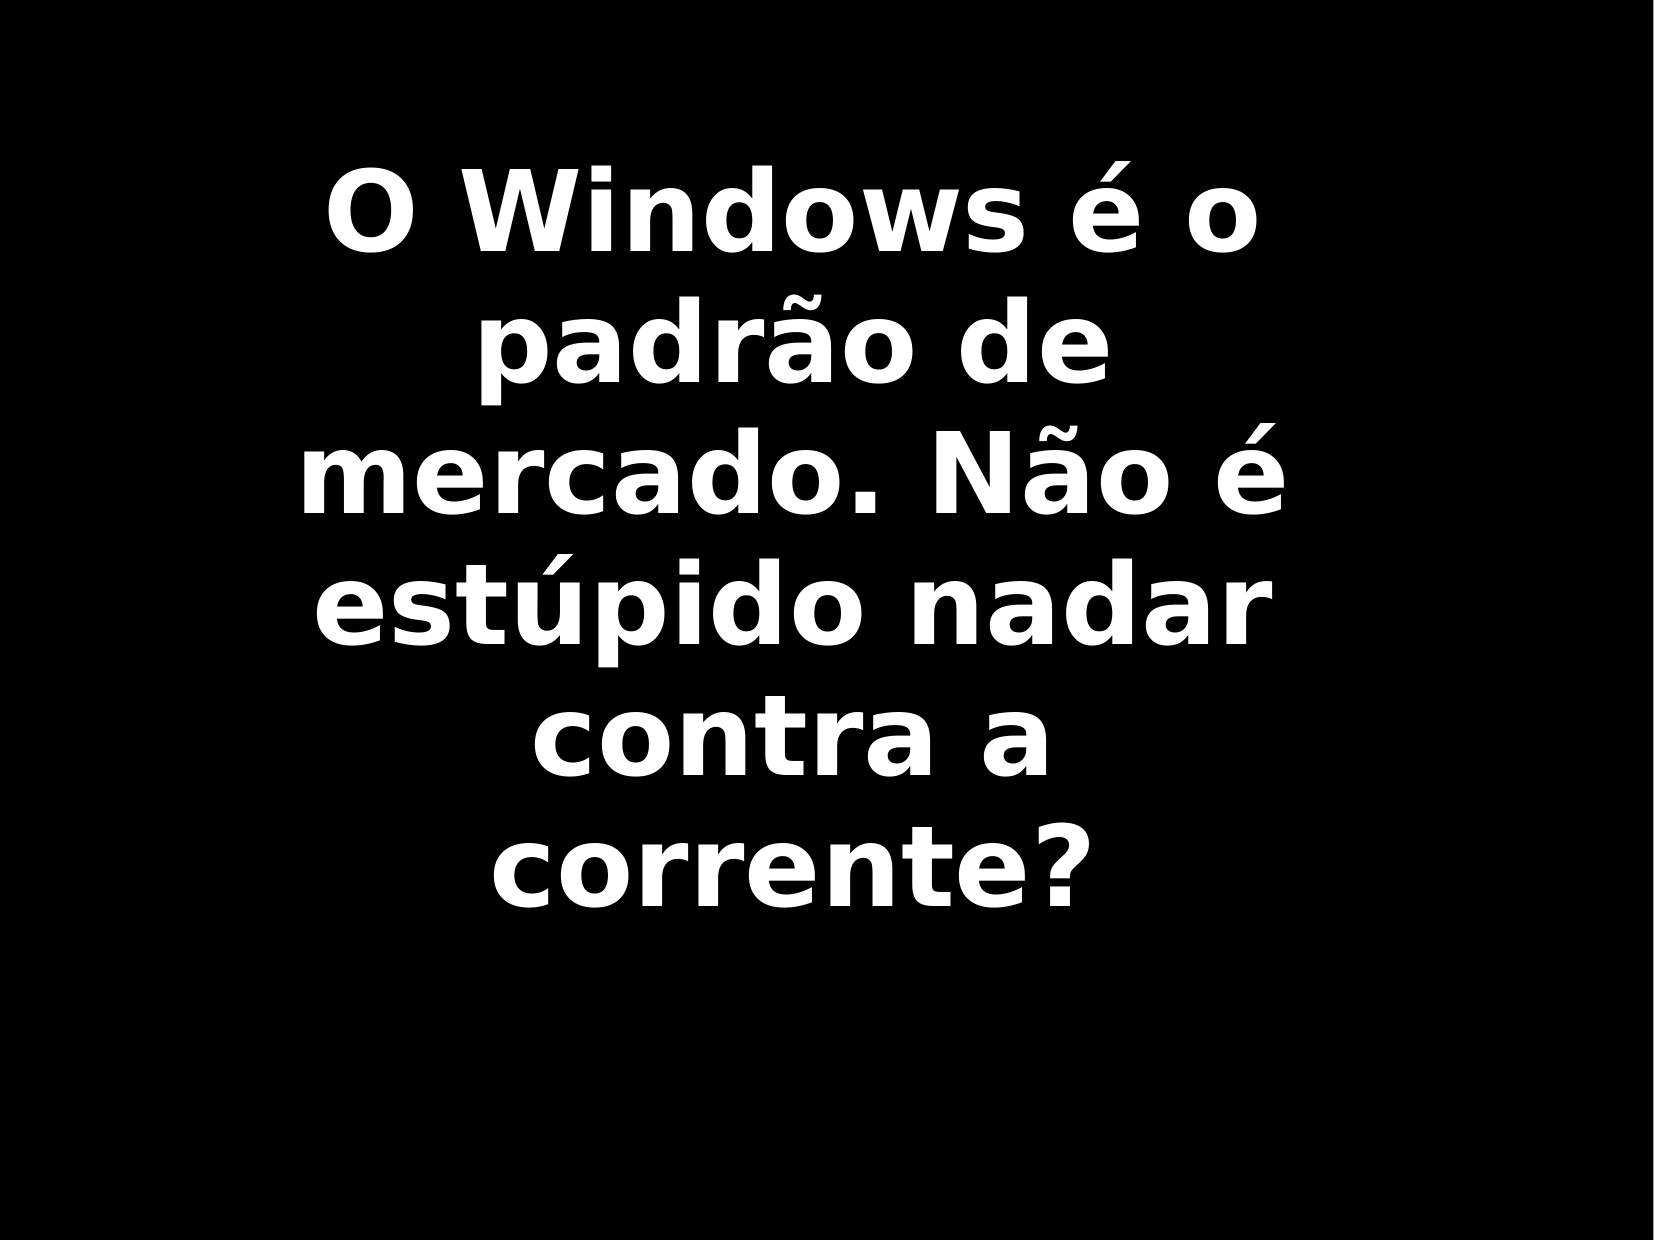

# O Windows é o padrão de mercado. Não é estúpido nadar contra a corrente?